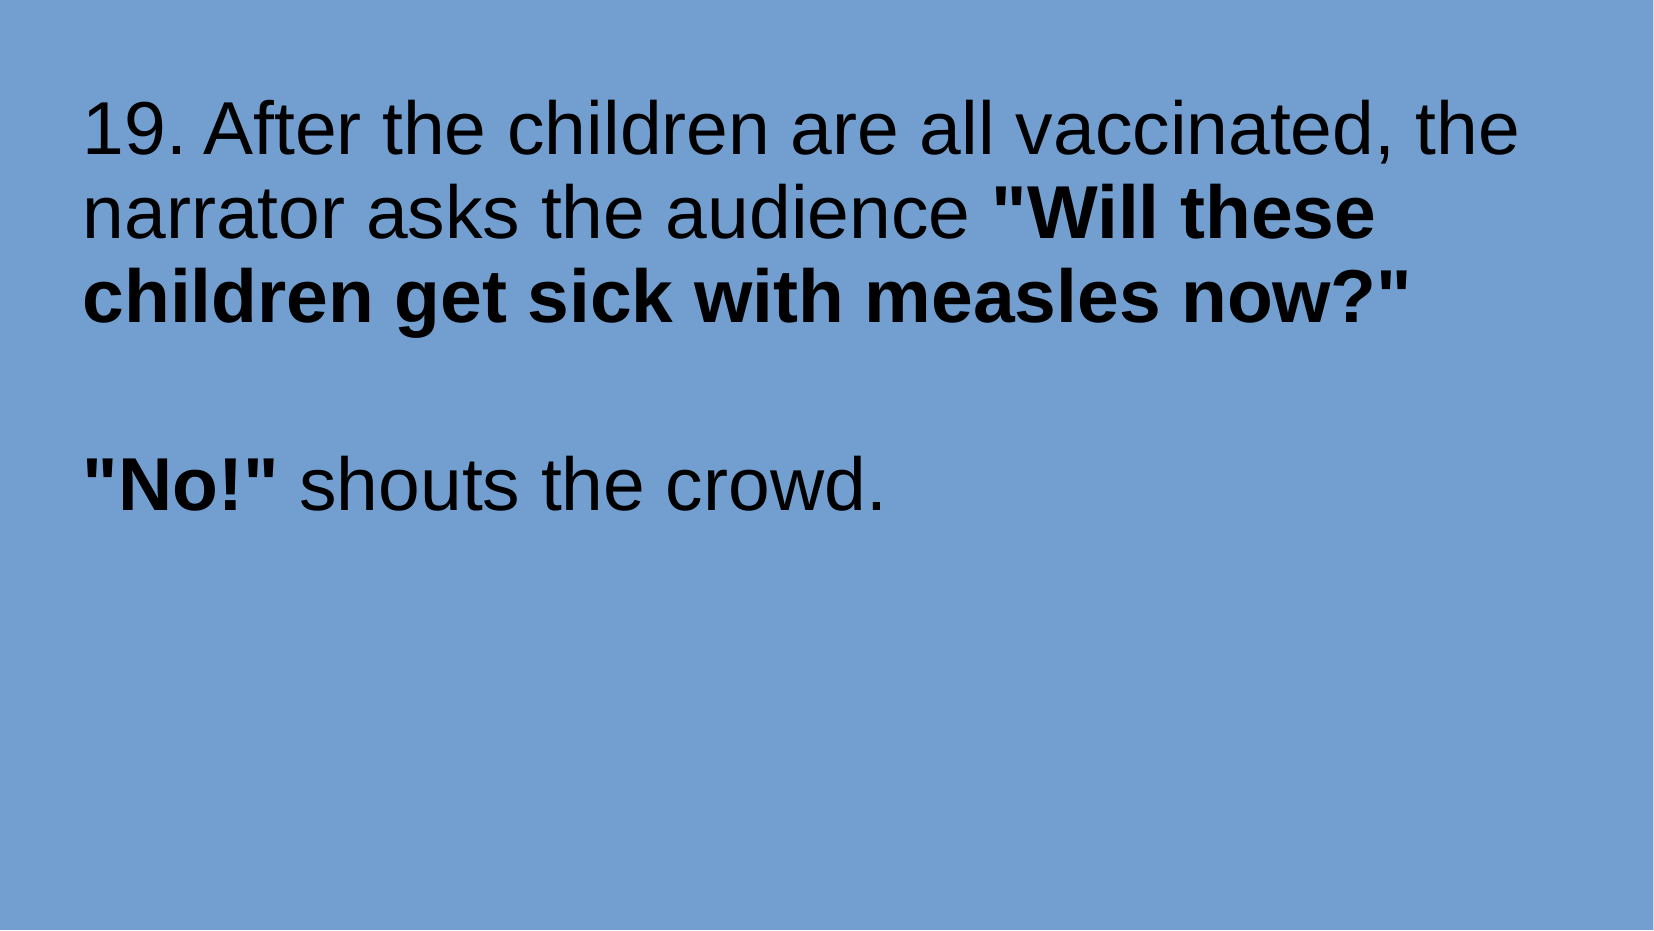

# 19. After the children are all vaccinated, the narrator asks the audience "Will these children get sick with measles now?"
"No!" shouts the crowd.